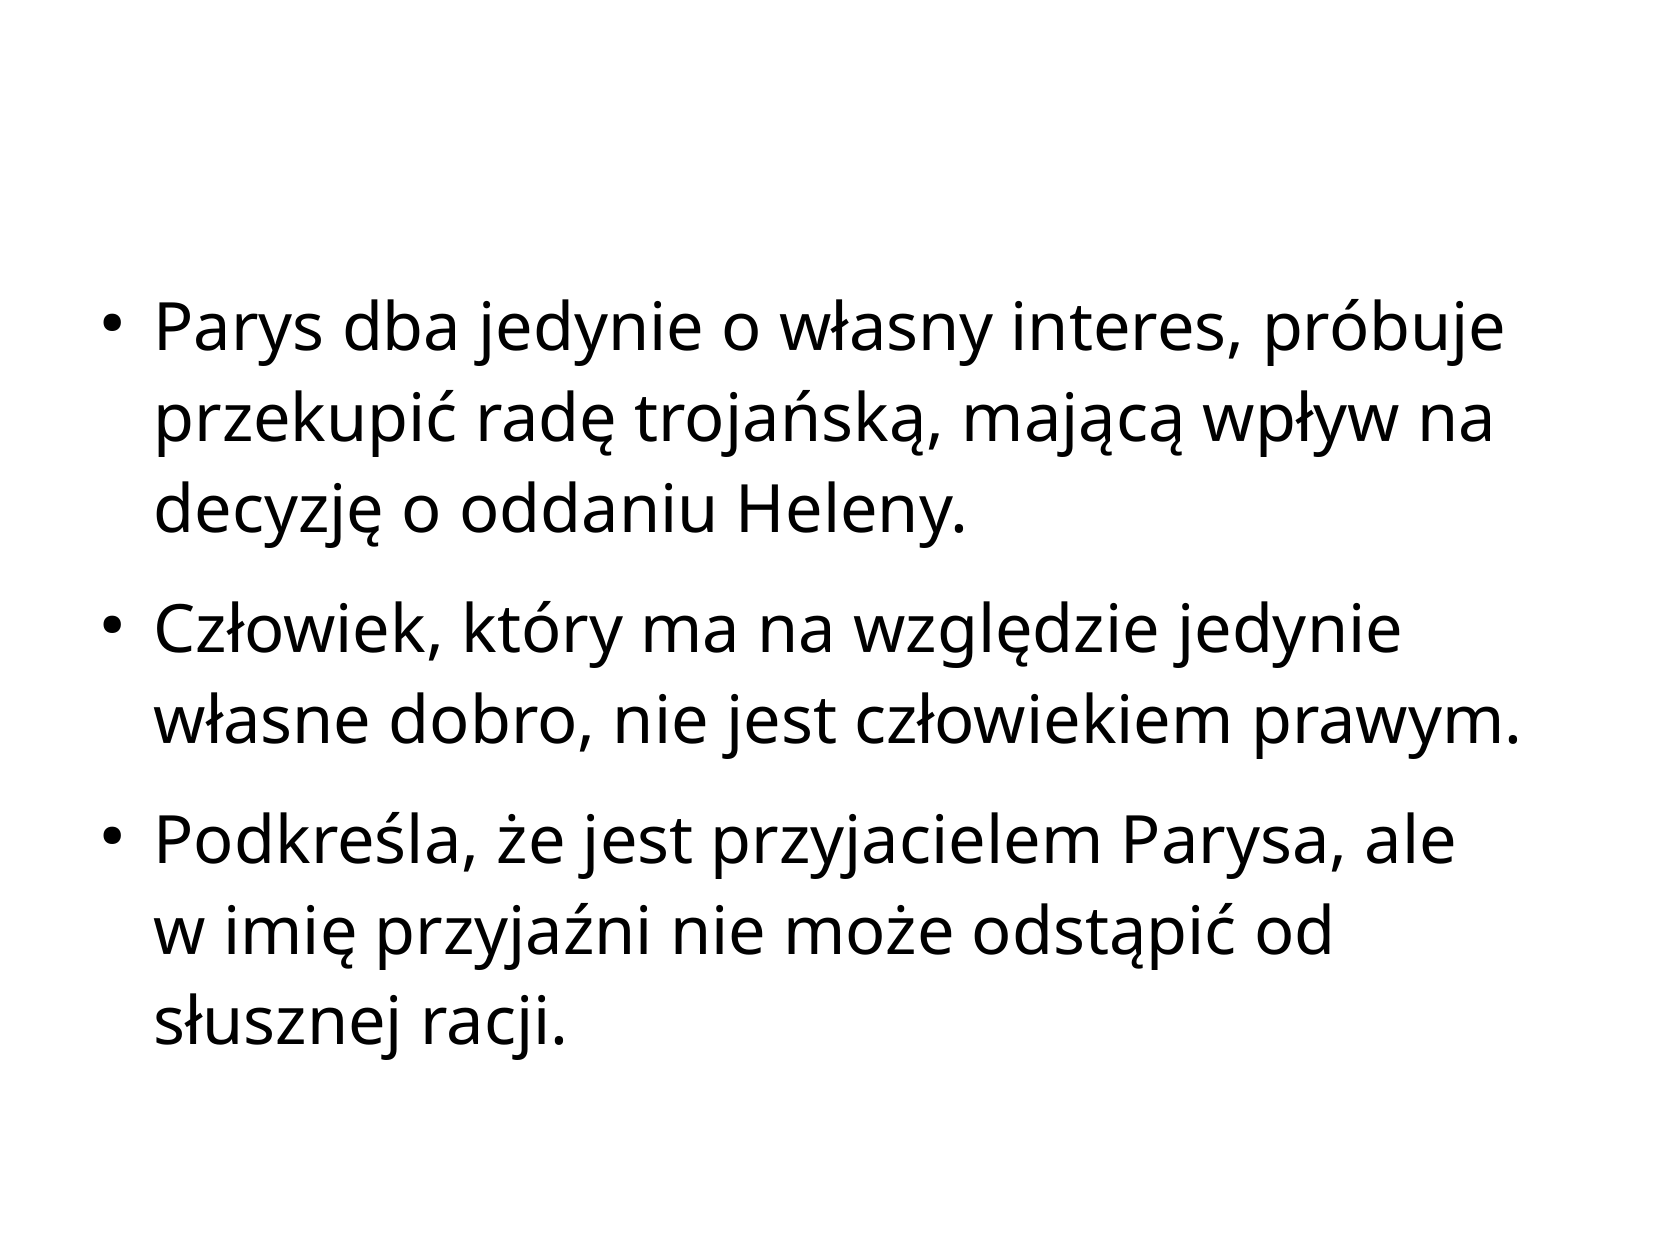

#
Parys dba jedynie o własny interes, próbuje przekupić radę trojańską, mającą wpływ na decyzję o oddaniu Heleny.
Człowiek, który ma na względzie jedynie własne dobro, nie jest człowiekiem prawym.
Podkreśla, że jest przyjacielem Parysa, ale w imię przyjaźni nie może odstąpić od słusznej racji.